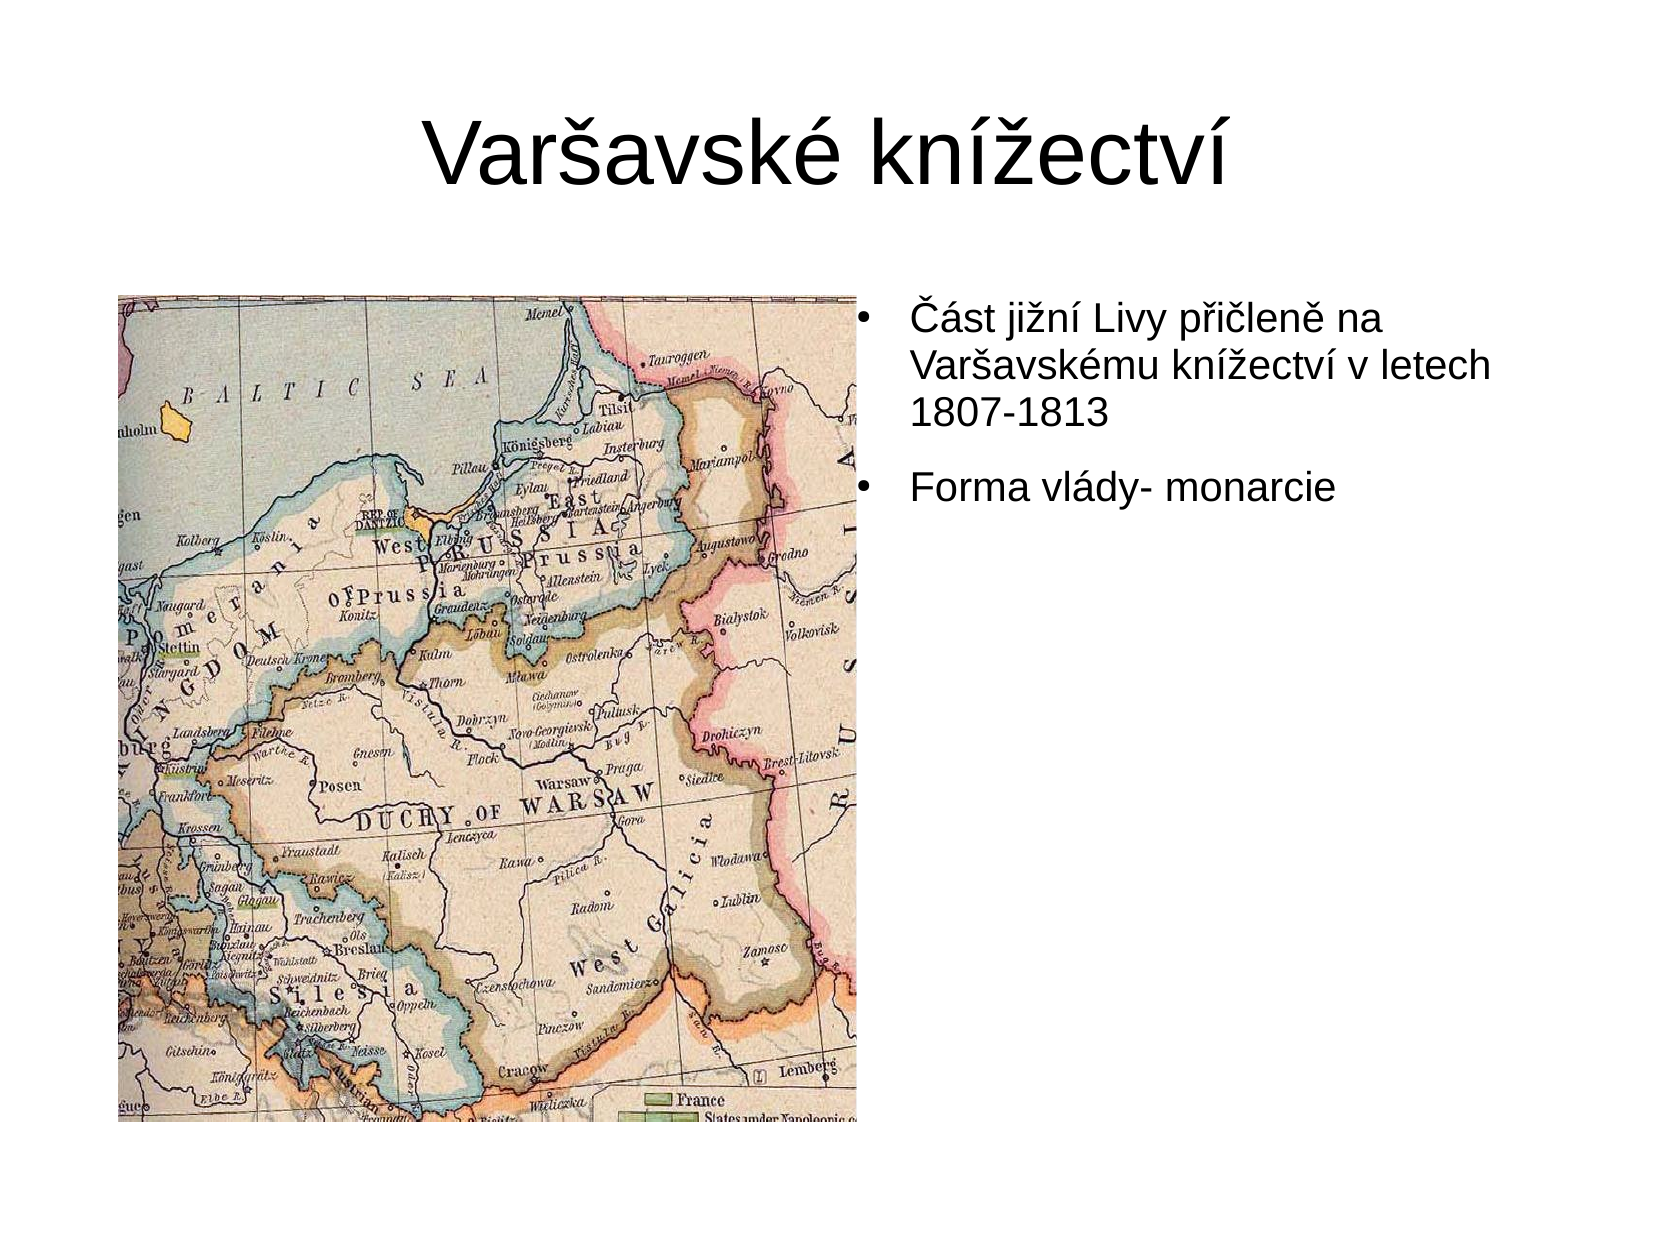

# Varšavské knížectví
Část jižní Livy přičleně na Varšavskému knížectví v letech 1807-1813
Forma vlády- monarcie